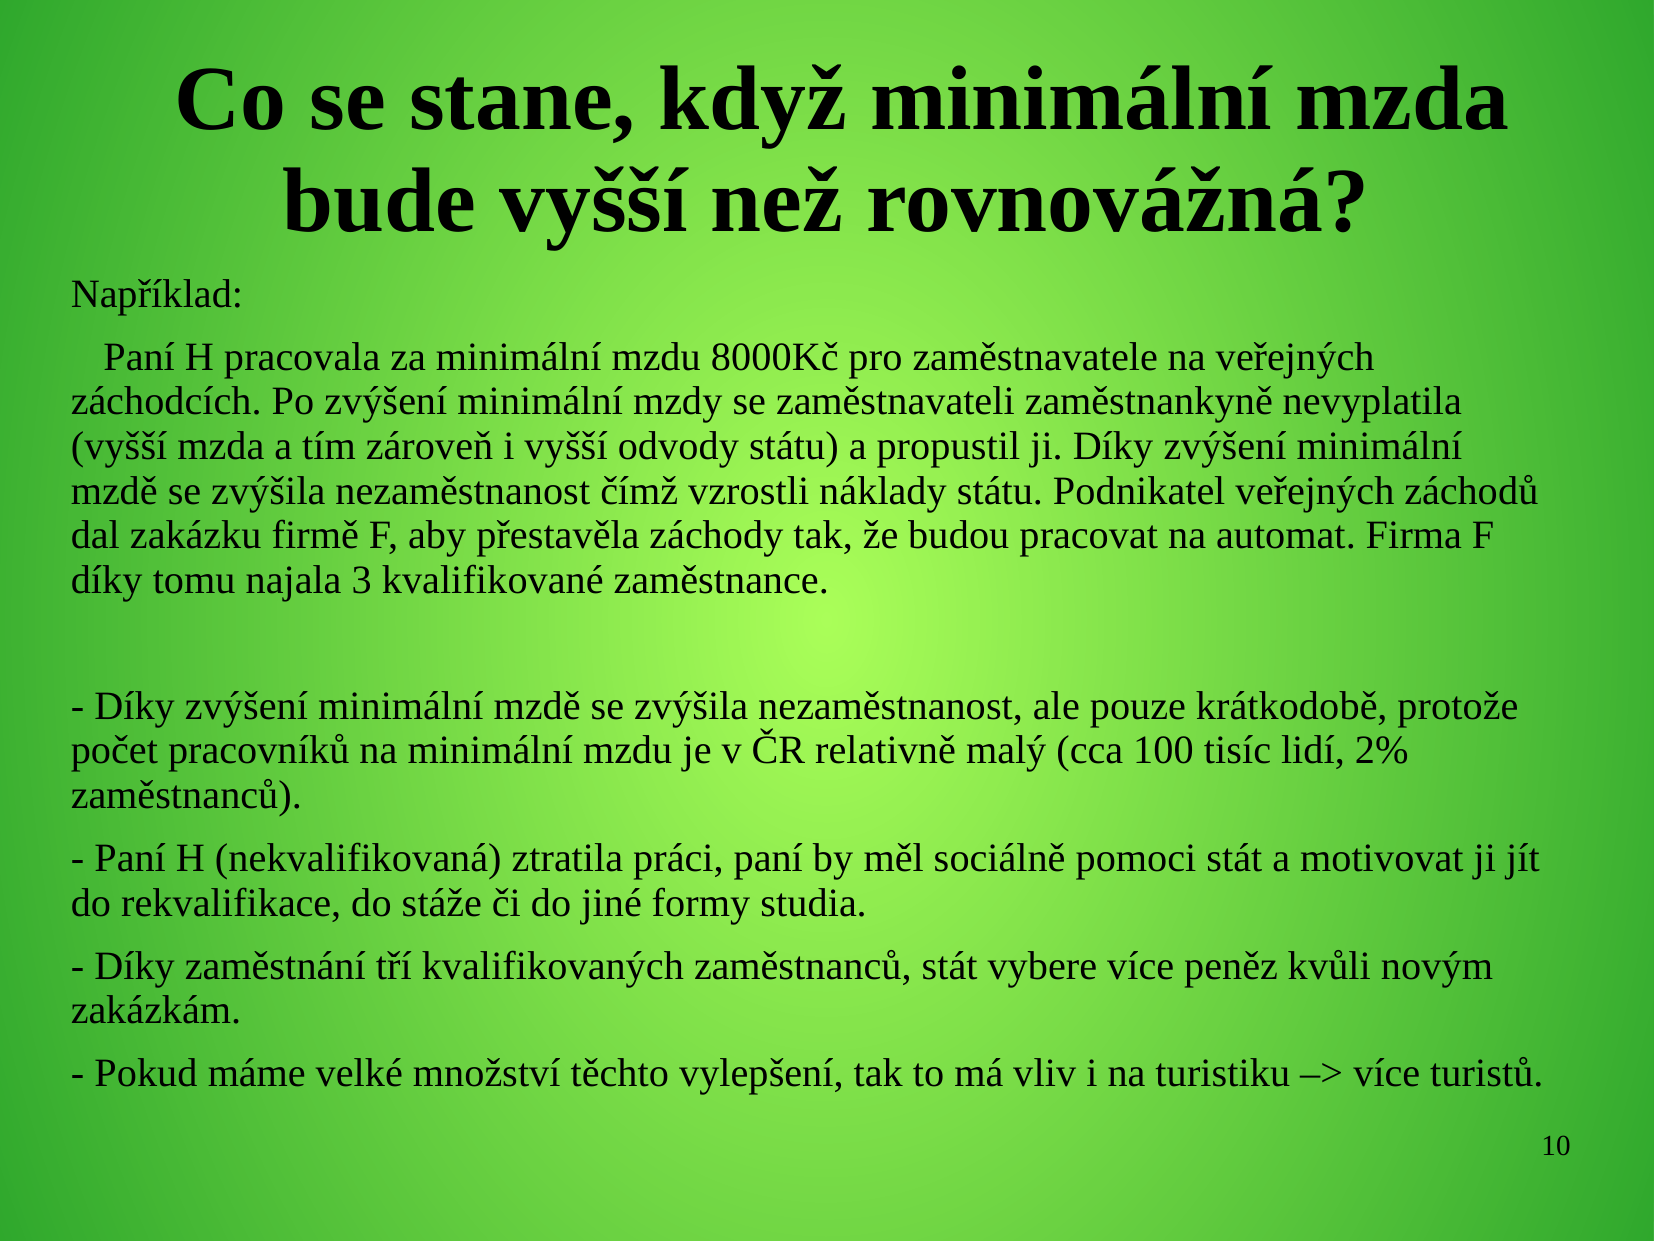

# Co se stane, když minimální mzda bude vyšší než rovnovážná?
Například:
 	Paní H pracovala za minimální mzdu 8000Kč pro zaměstnavatele na veřejných záchodcích. Po zvýšení minimální mzdy se zaměstnavateli zaměstnankyně nevyplatila (vyšší mzda a tím zároveň i vyšší odvody státu) a propustil ji. Díky zvýšení minimální mzdě se zvýšila nezaměstnanost čímž vzrostli náklady státu. Podnikatel veřejných záchodů dal zakázku firmě F, aby přestavěla záchody tak, že budou pracovat na automat. Firma F díky tomu najala 3 kvalifikované zaměstnance.
- Díky zvýšení minimální mzdě se zvýšila nezaměstnanost, ale pouze krátkodobě, protože počet pracovníků na minimální mzdu je v ČR relativně malý (cca 100 tisíc lidí, 2% zaměstnanců).
- Paní H (nekvalifikovaná) ztratila práci, paní by měl sociálně pomoci stát a motivovat ji jít do rekvalifikace, do stáže či do jiné formy studia.
- Díky zaměstnání tří kvalifikovaných zaměstnanců, stát vybere více peněz kvůli novým zakázkám.
- Pokud máme velké množství těchto vylepšení, tak to má vliv i na turistiku –> více turistů.
10